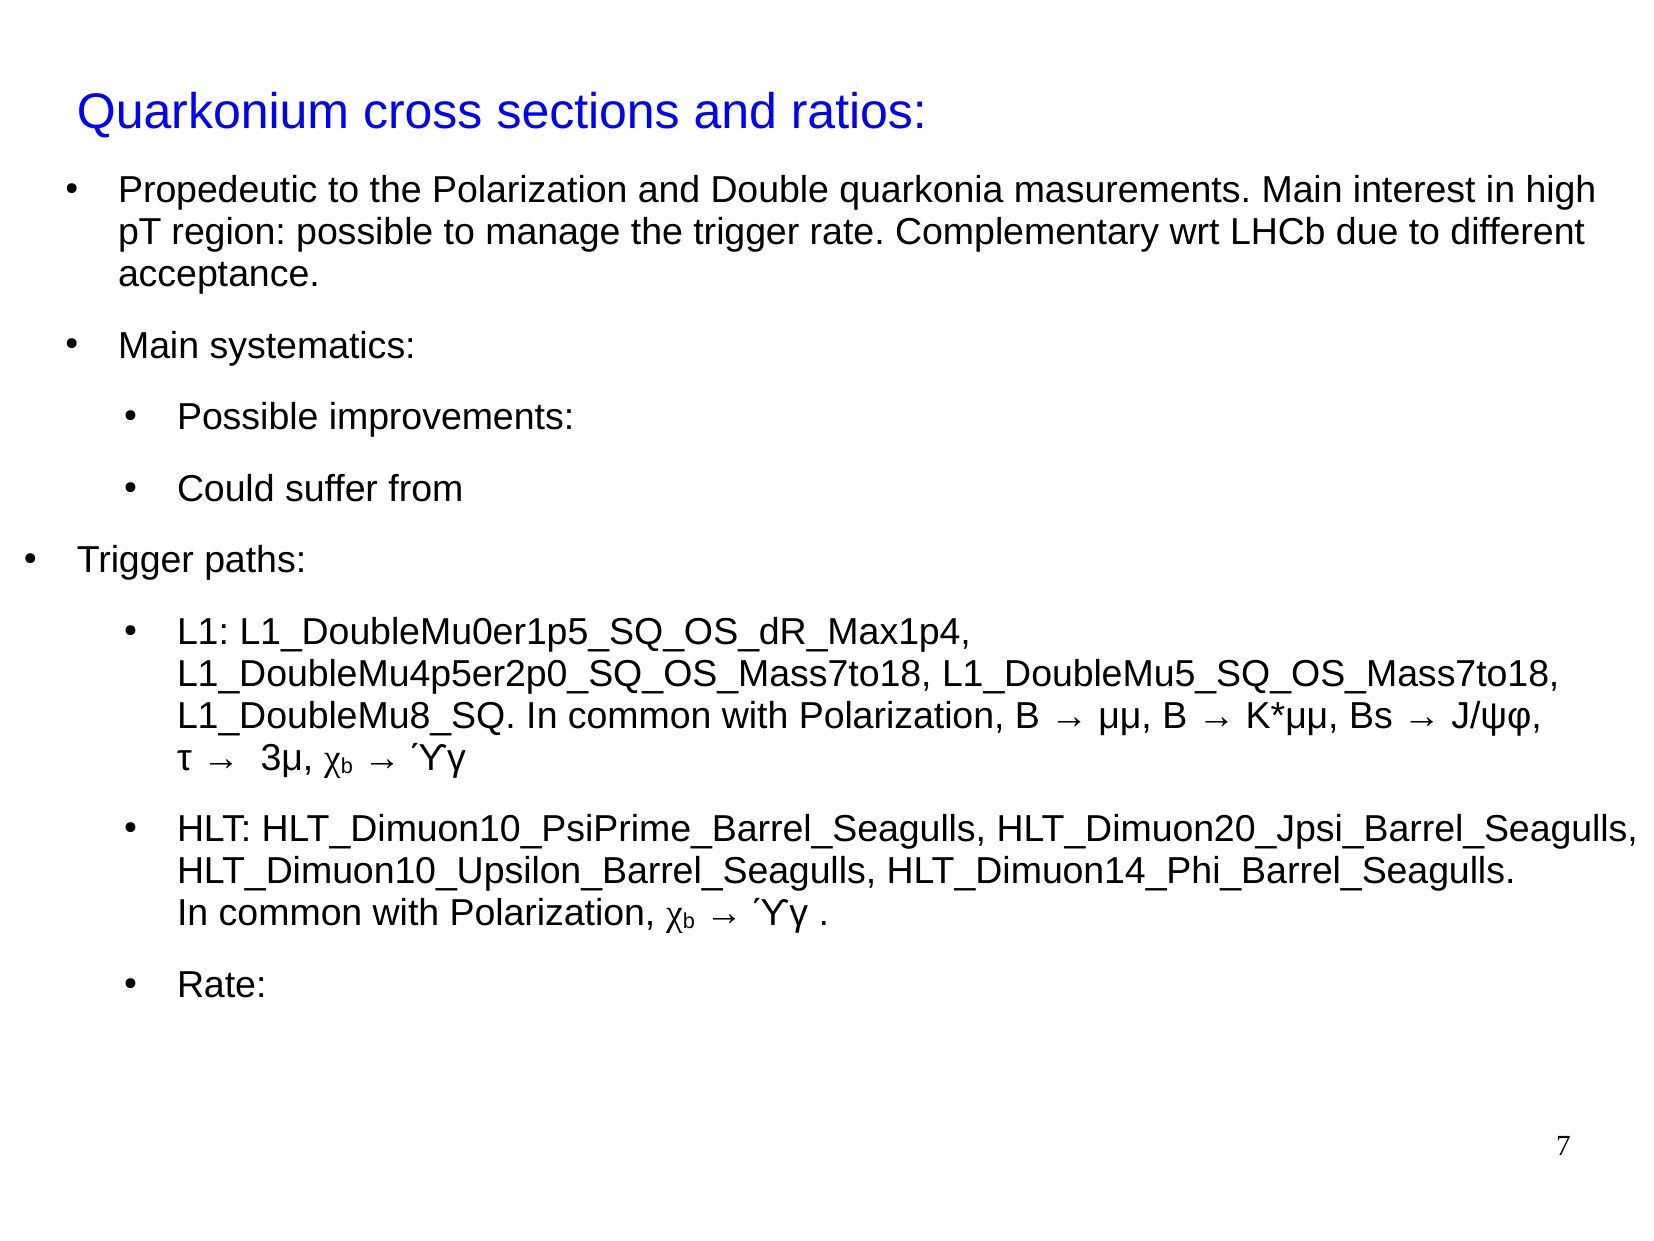

# Quarkonium cross sections and ratios:
Propedeutic to the Polarization and Double quarkonia masurements. Main interest in high pT region: possible to manage the trigger rate. Complementary wrt LHCb due to different acceptance.
Main systematics:
Possible improvements:
Could suffer from
Trigger paths:
L1: L1_DoubleMu0er1p5_SQ_OS_dR_Max1p4, L1_DoubleMu4p5er2p0_SQ_OS_Mass7to18, L1_DoubleMu5_SQ_OS_Mass7to18, L1_DoubleMu8_SQ. In common with Polarization, B → μμ, B → K*μμ, Bs → J/ψφ, τ → 3μ, χb → ϓγ
HLT: HLT_Dimuon10_PsiPrime_Barrel_Seagulls, HLT_Dimuon20_Jpsi_Barrel_Seagulls, HLT_Dimuon10_Upsilon_Barrel_Seagulls, HLT_Dimuon14_Phi_Barrel_Seagulls. In common with Polarization, χb → ϓγ .
Rate:
7